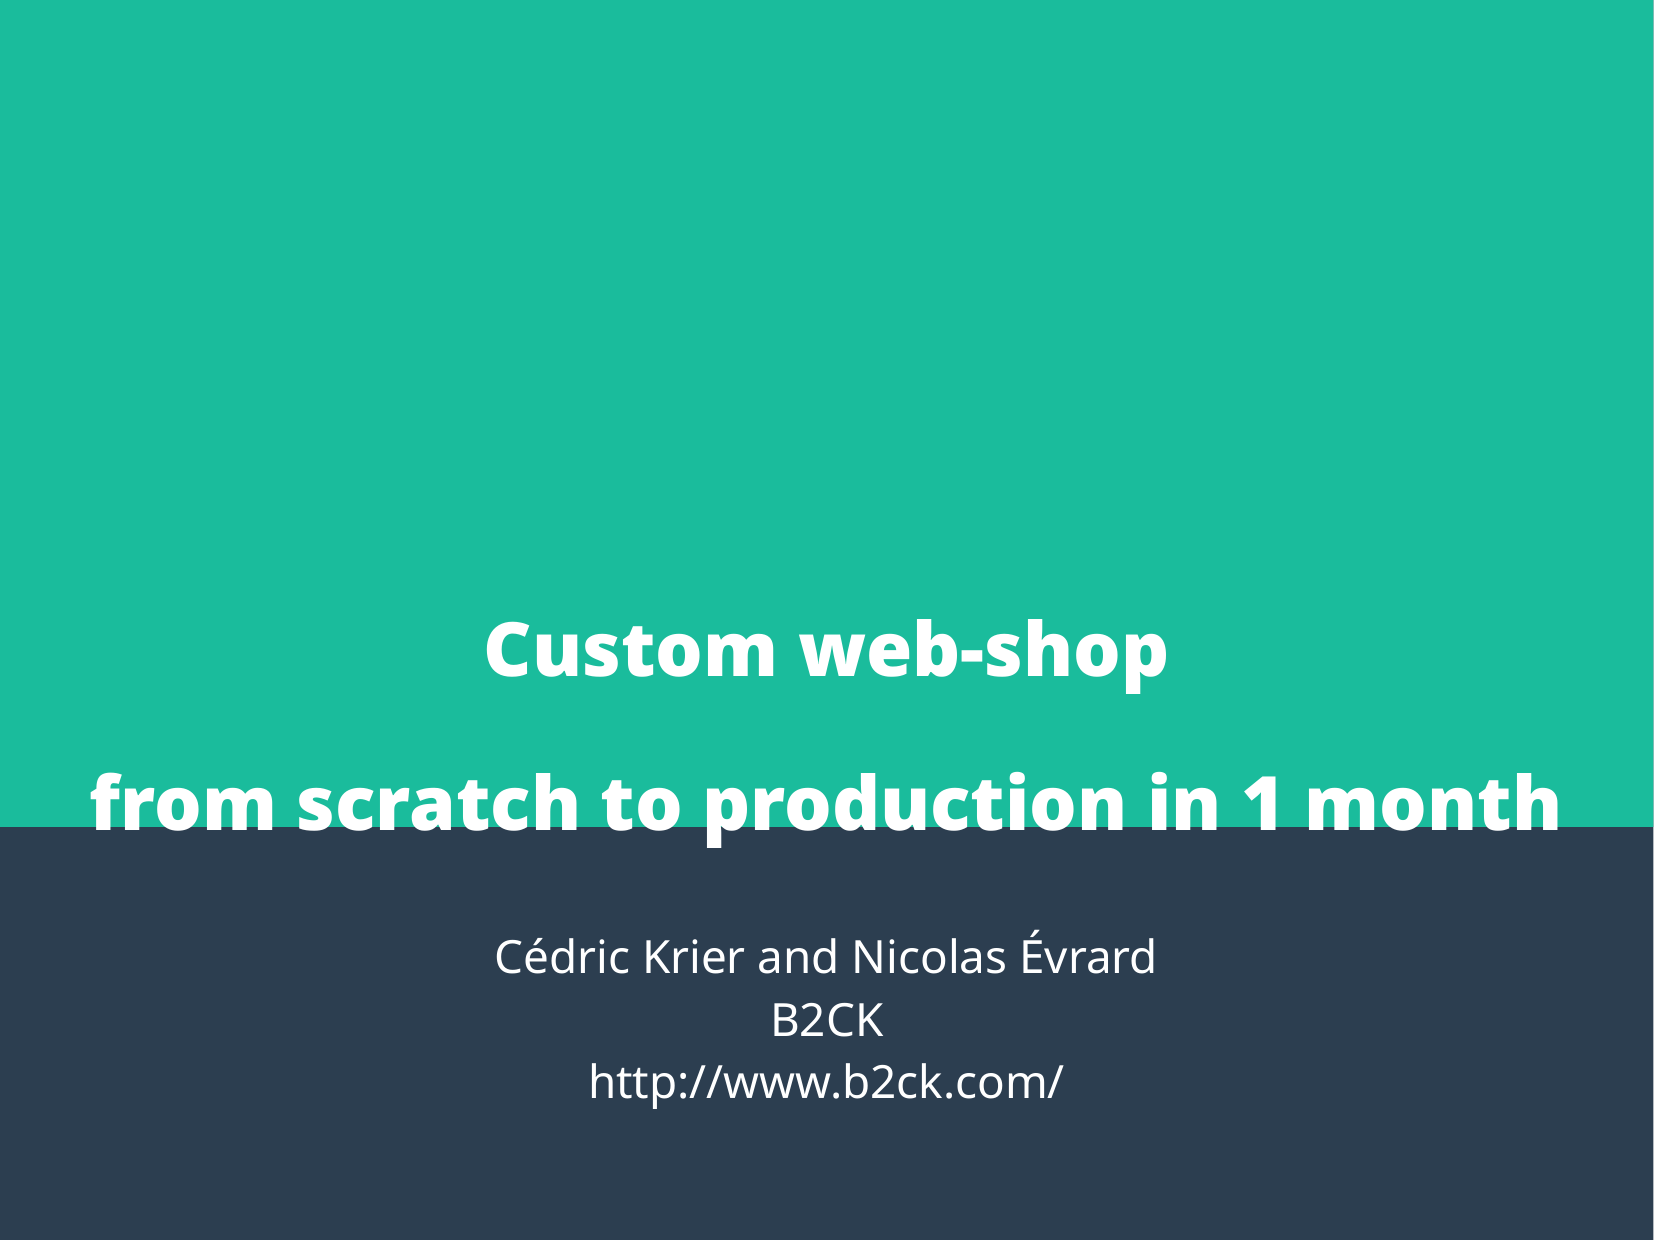

# Custom web-shop from scratch to production in 1 month
Cédric Krier and Nicolas Évrard
B2CK
http://www.b2ck.com/